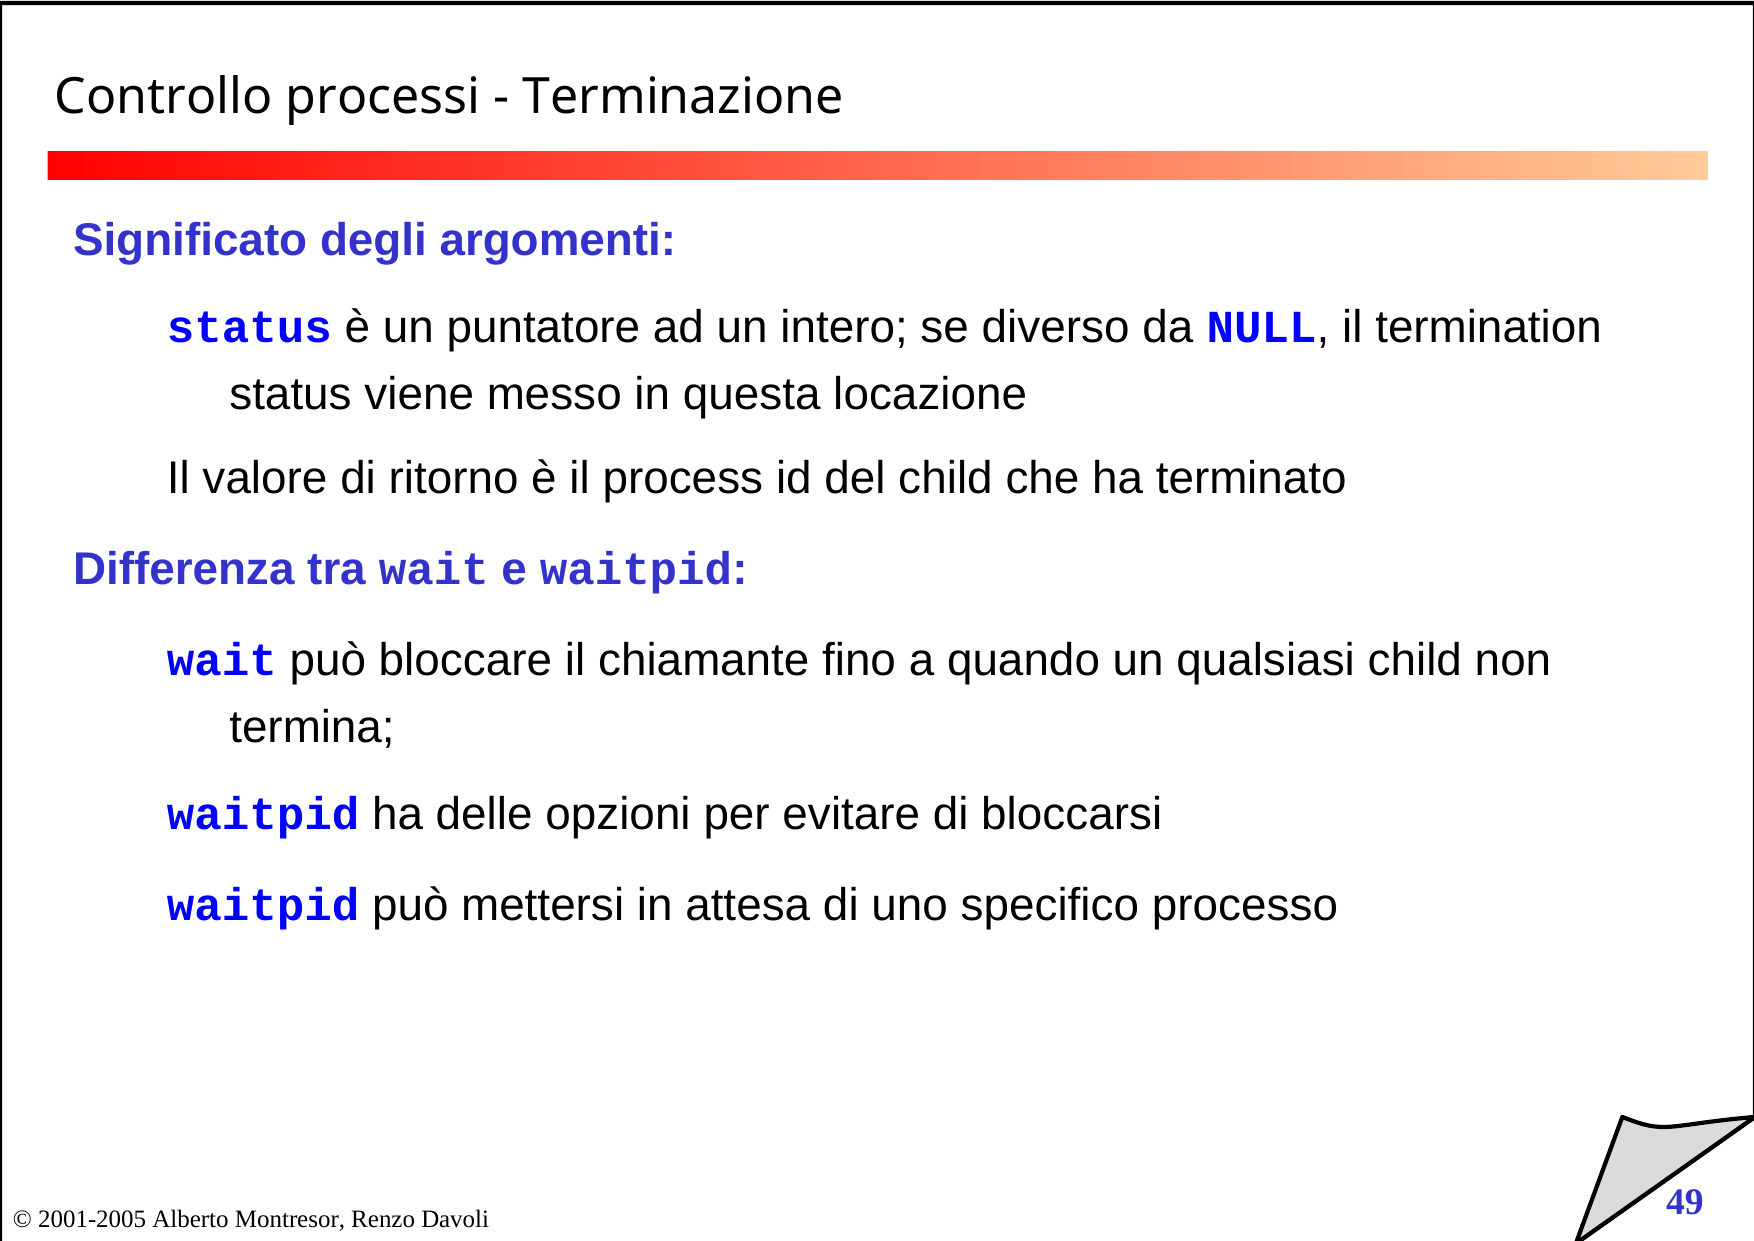

# Controllo processi - Terminazione
Significato degli argomenti:
status è un puntatore ad un intero; se diverso da NULL, il termination status viene messo in questa locazione
Il valore di ritorno è il process id del child che ha terminato
Differenza tra wait e waitpid:
wait può bloccare il chiamante fino a quando un qualsiasi child non termina;
waitpid ha delle opzioni per evitare di bloccarsi
waitpid può mettersi in attesa di uno specifico processo